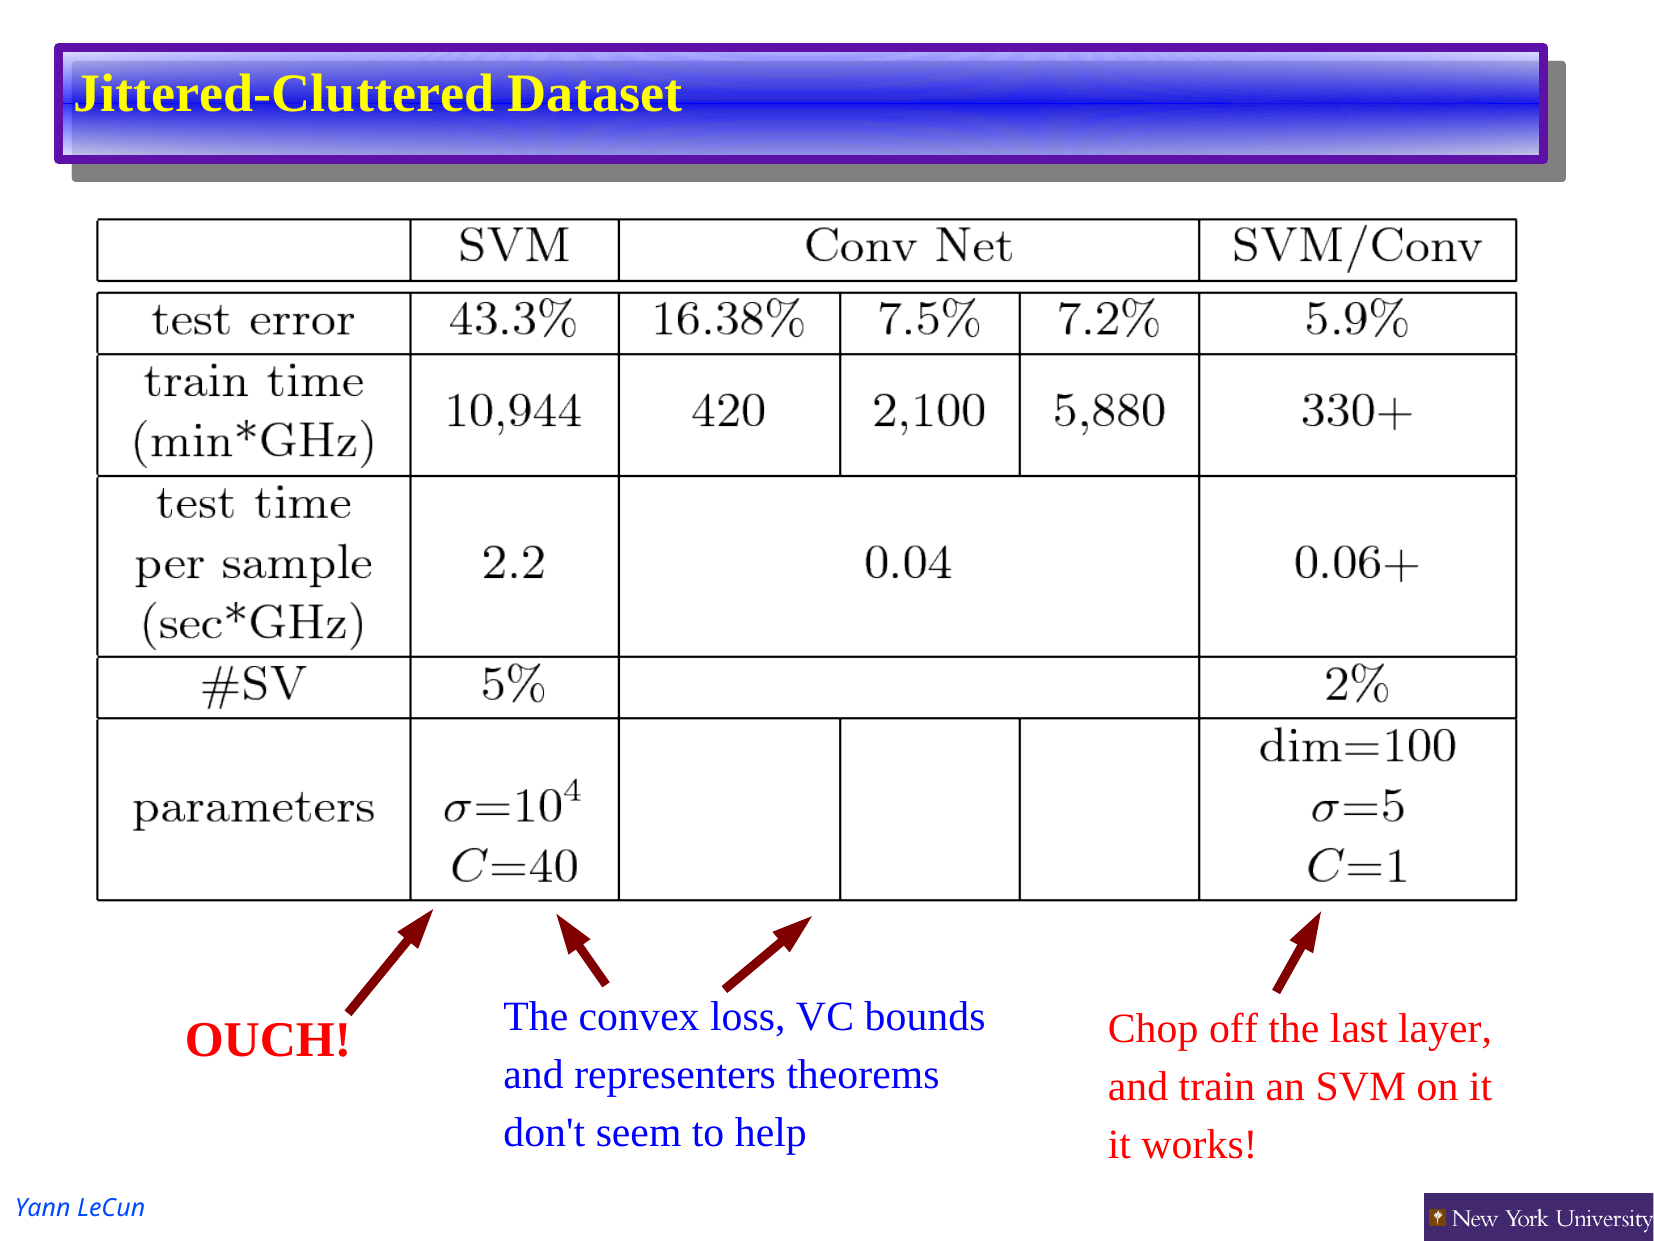

Jittered-Cluttered Dataset
The convex loss, VC bounds
and representers theorems
don't seem to help
Chop off the last layer,
and train an SVM on it
it works!
OUCH!